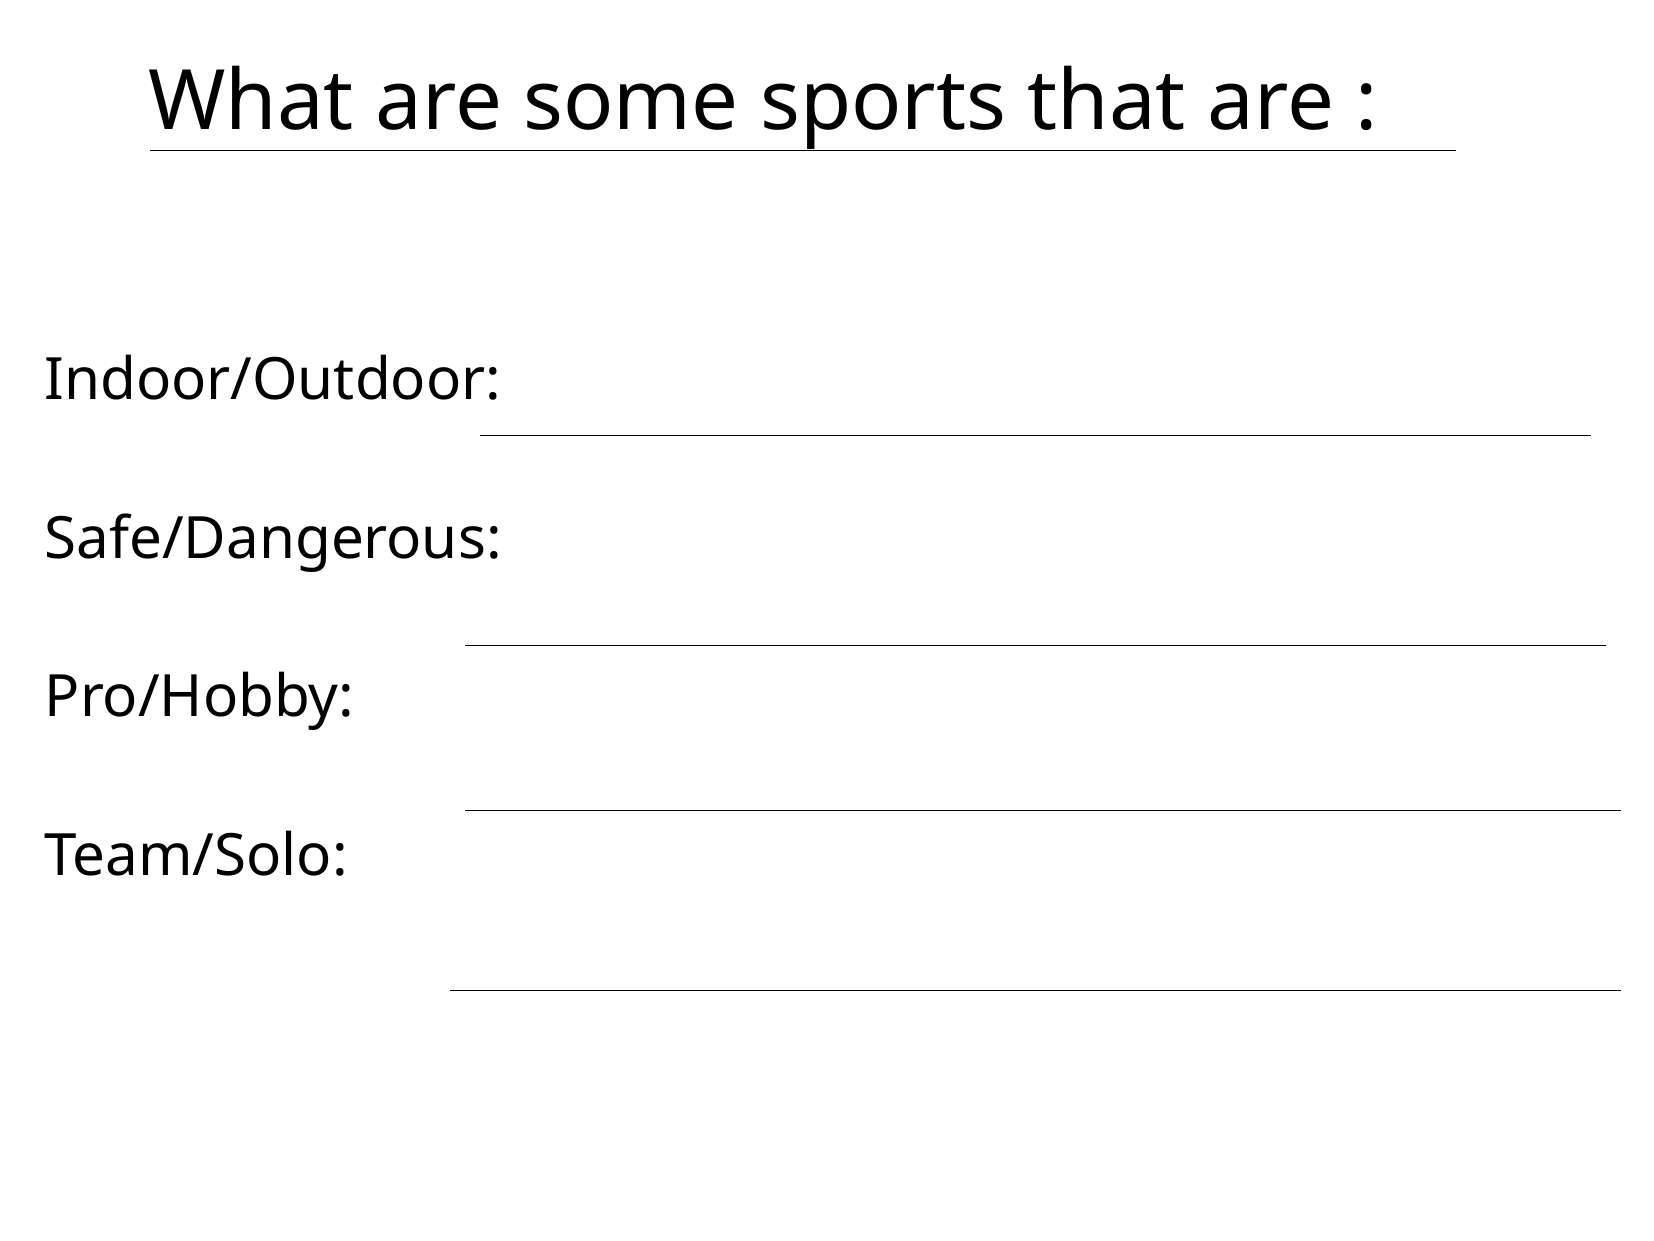

What are some sports that are :
Indoor/Outdoor:
Safe/Dangerous:
Pro/Hobby:
Team/Solo:
3